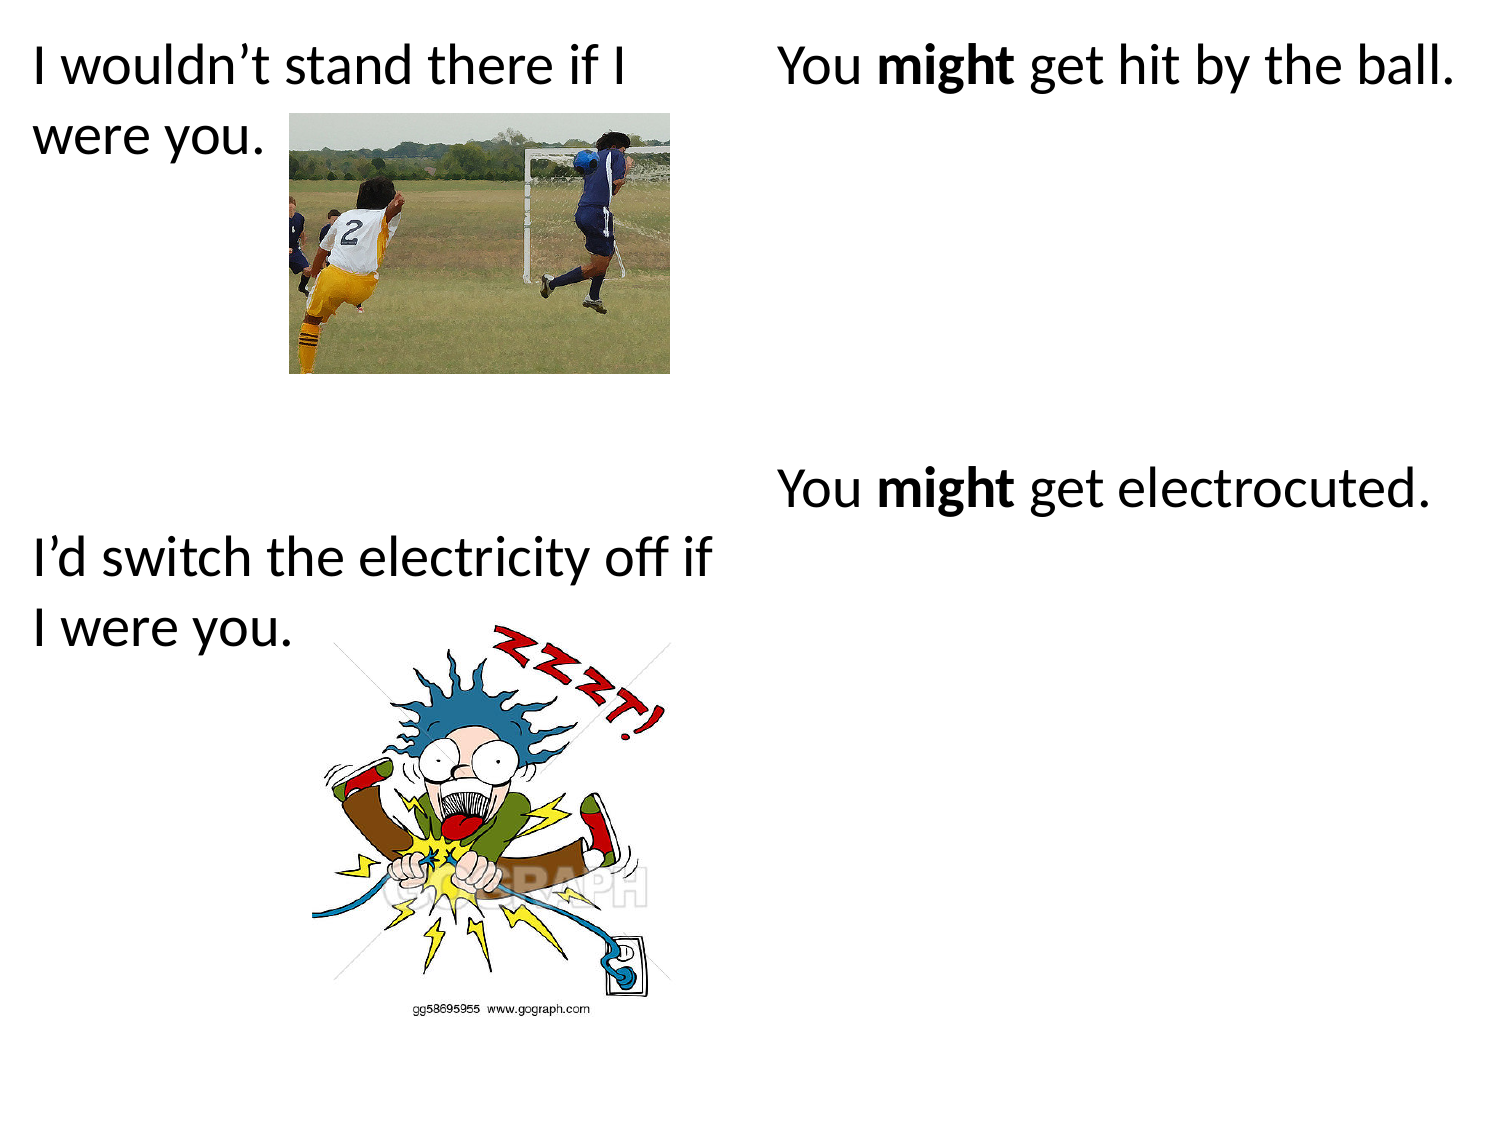

# I wouldn’t stand there if I were you.
I’d switch the electricity off if I were you.
You might get hit by the ball.
You might get electrocuted.